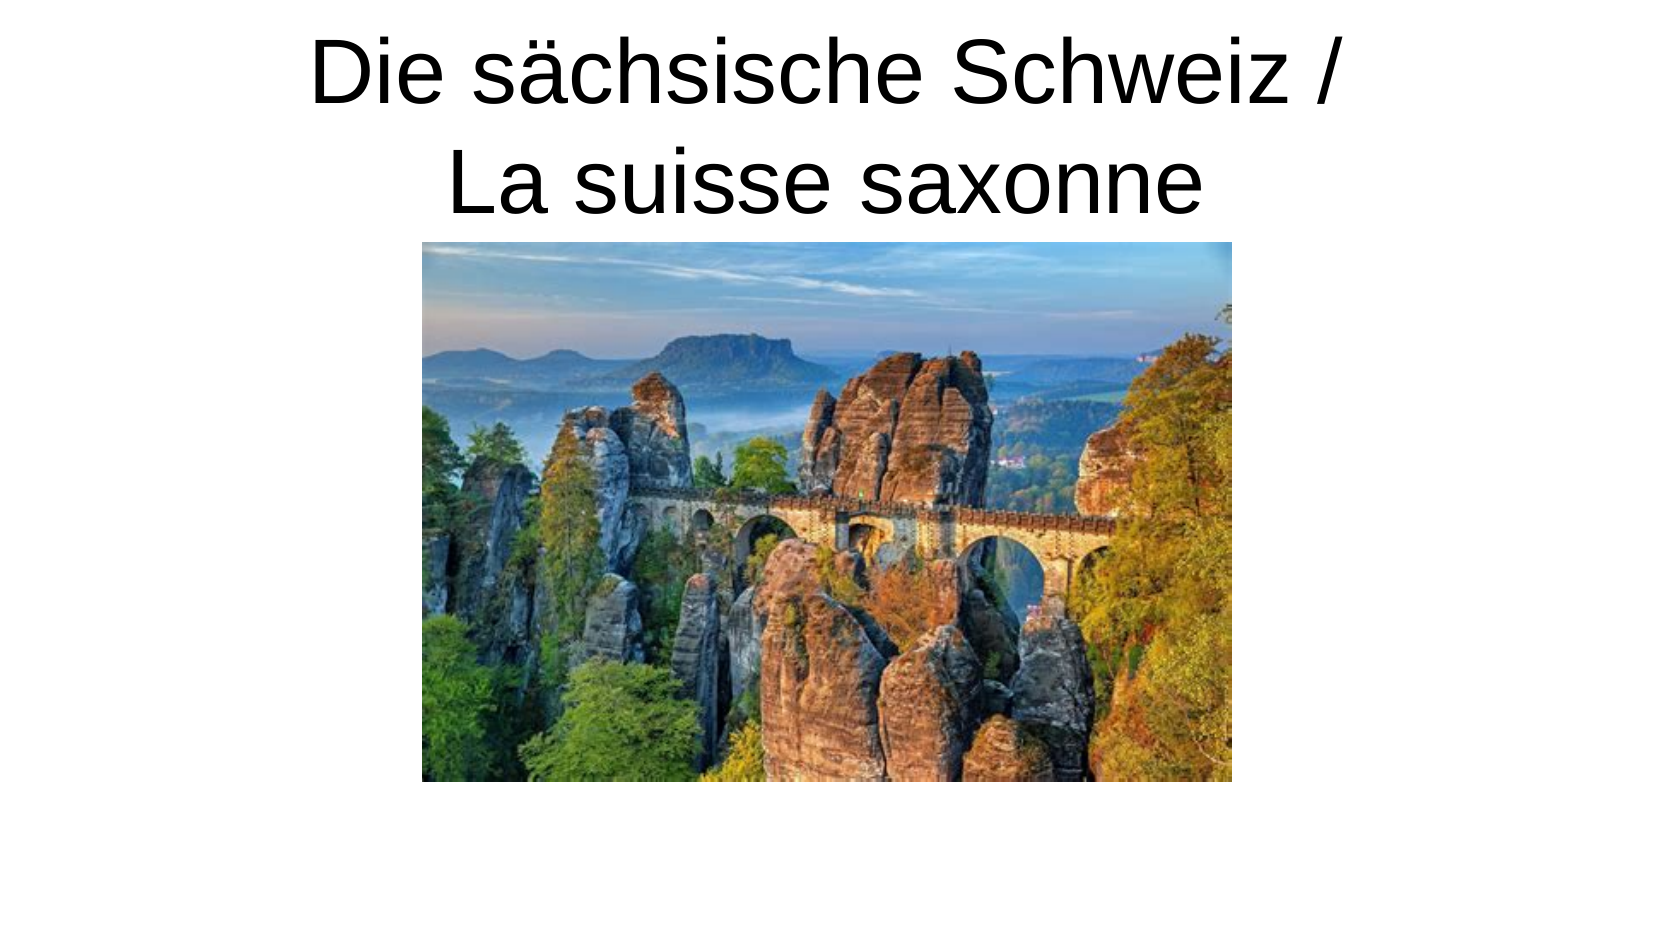

# Die sächsische Schweiz / La suisse saxonne